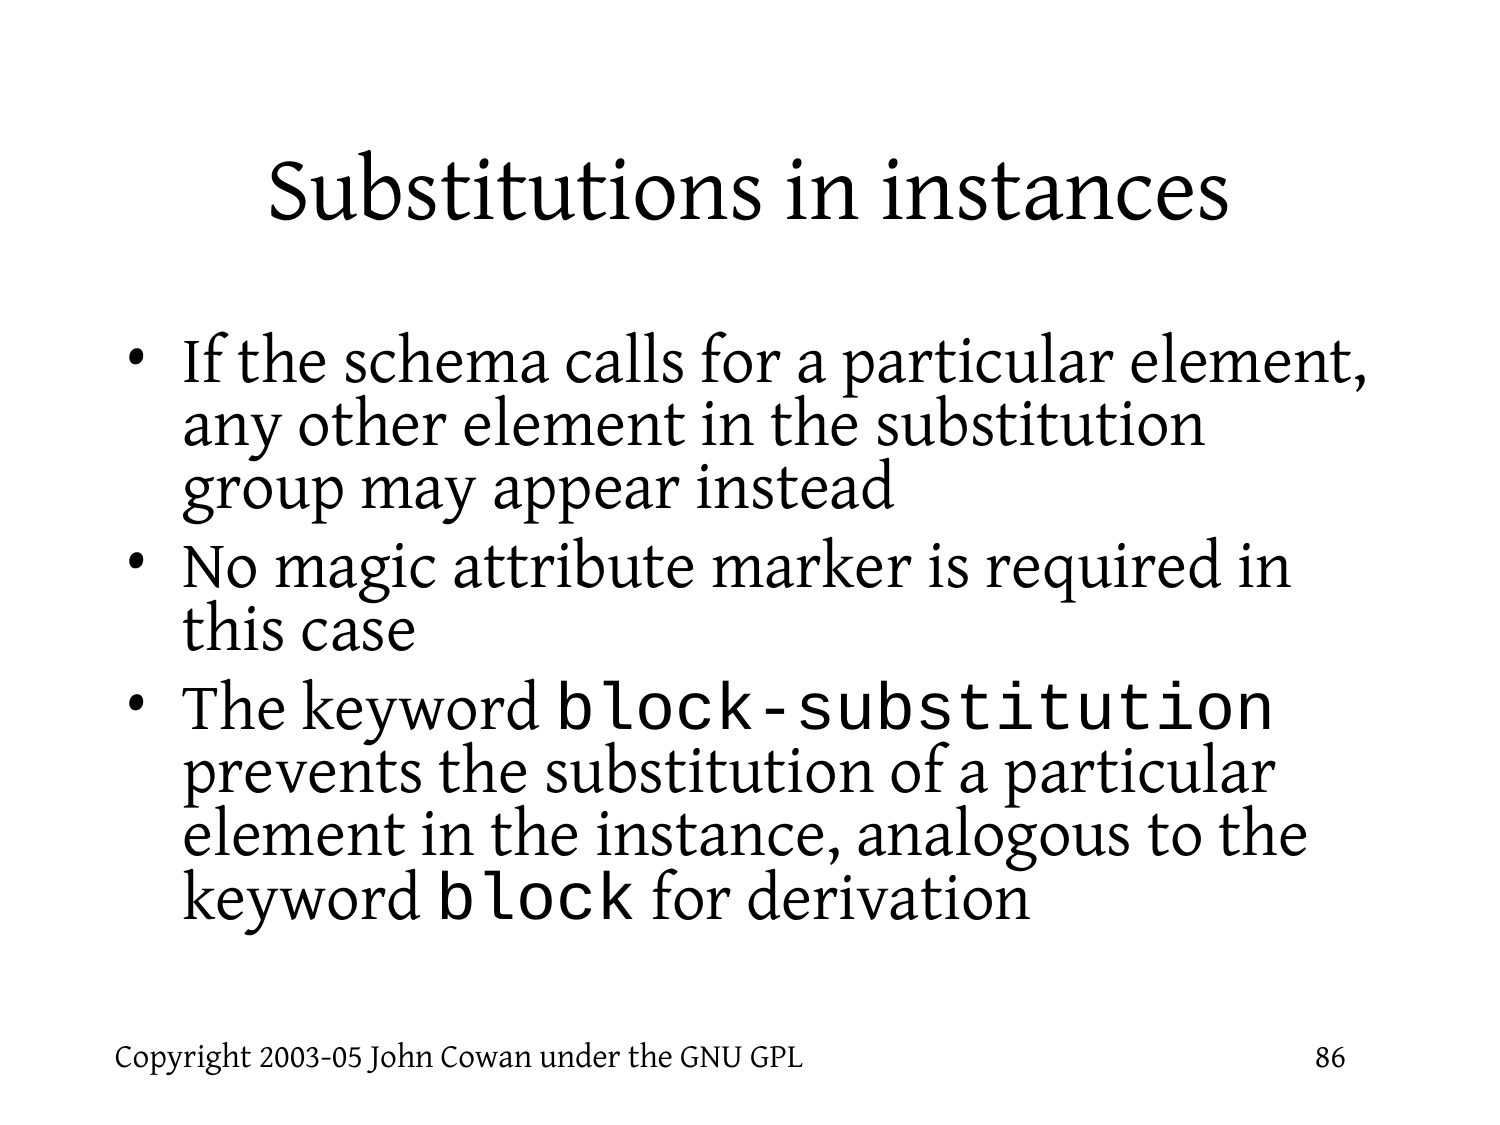

# Substitutions in instances
If the schema calls for a particular element, any other element in the substitution group may appear instead
No magic attribute marker is required in this case
The keyword block-substitution prevents the substitution of a particular element in the instance, analogous to the keyword block for derivation